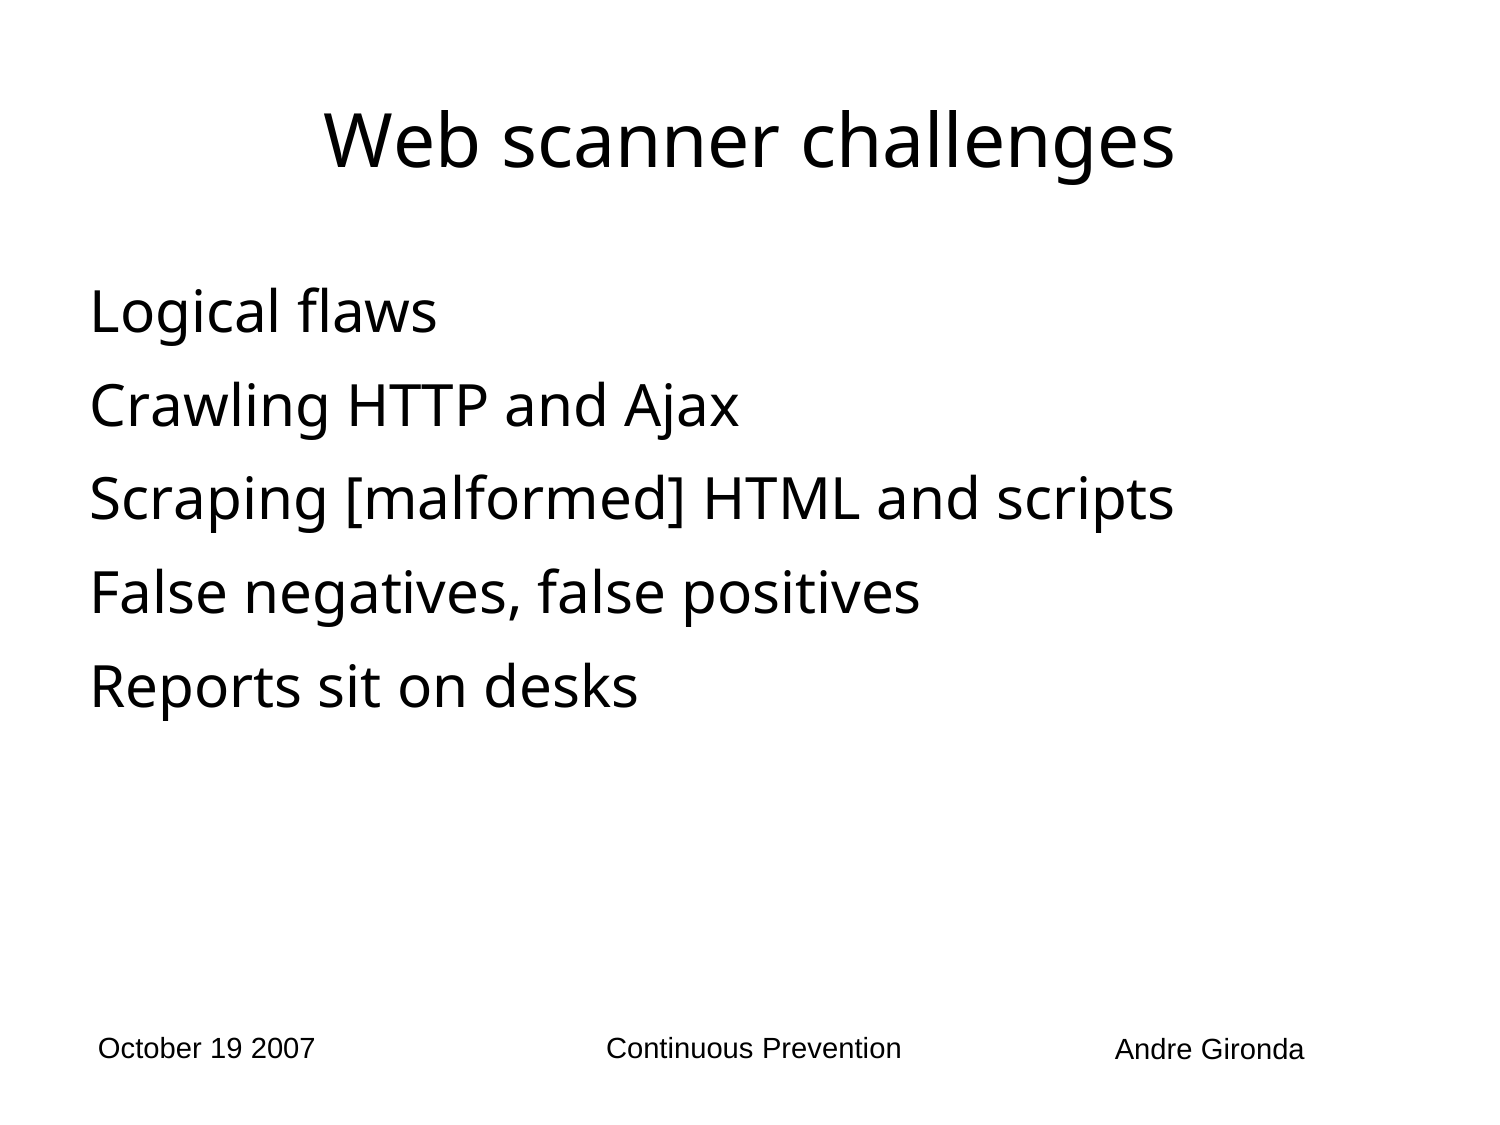

# Web scanner challenges
Logical flaws
Crawling HTTP and Ajax
Scraping [malformed] HTML and scripts
False negatives, false positives
Reports sit on desks